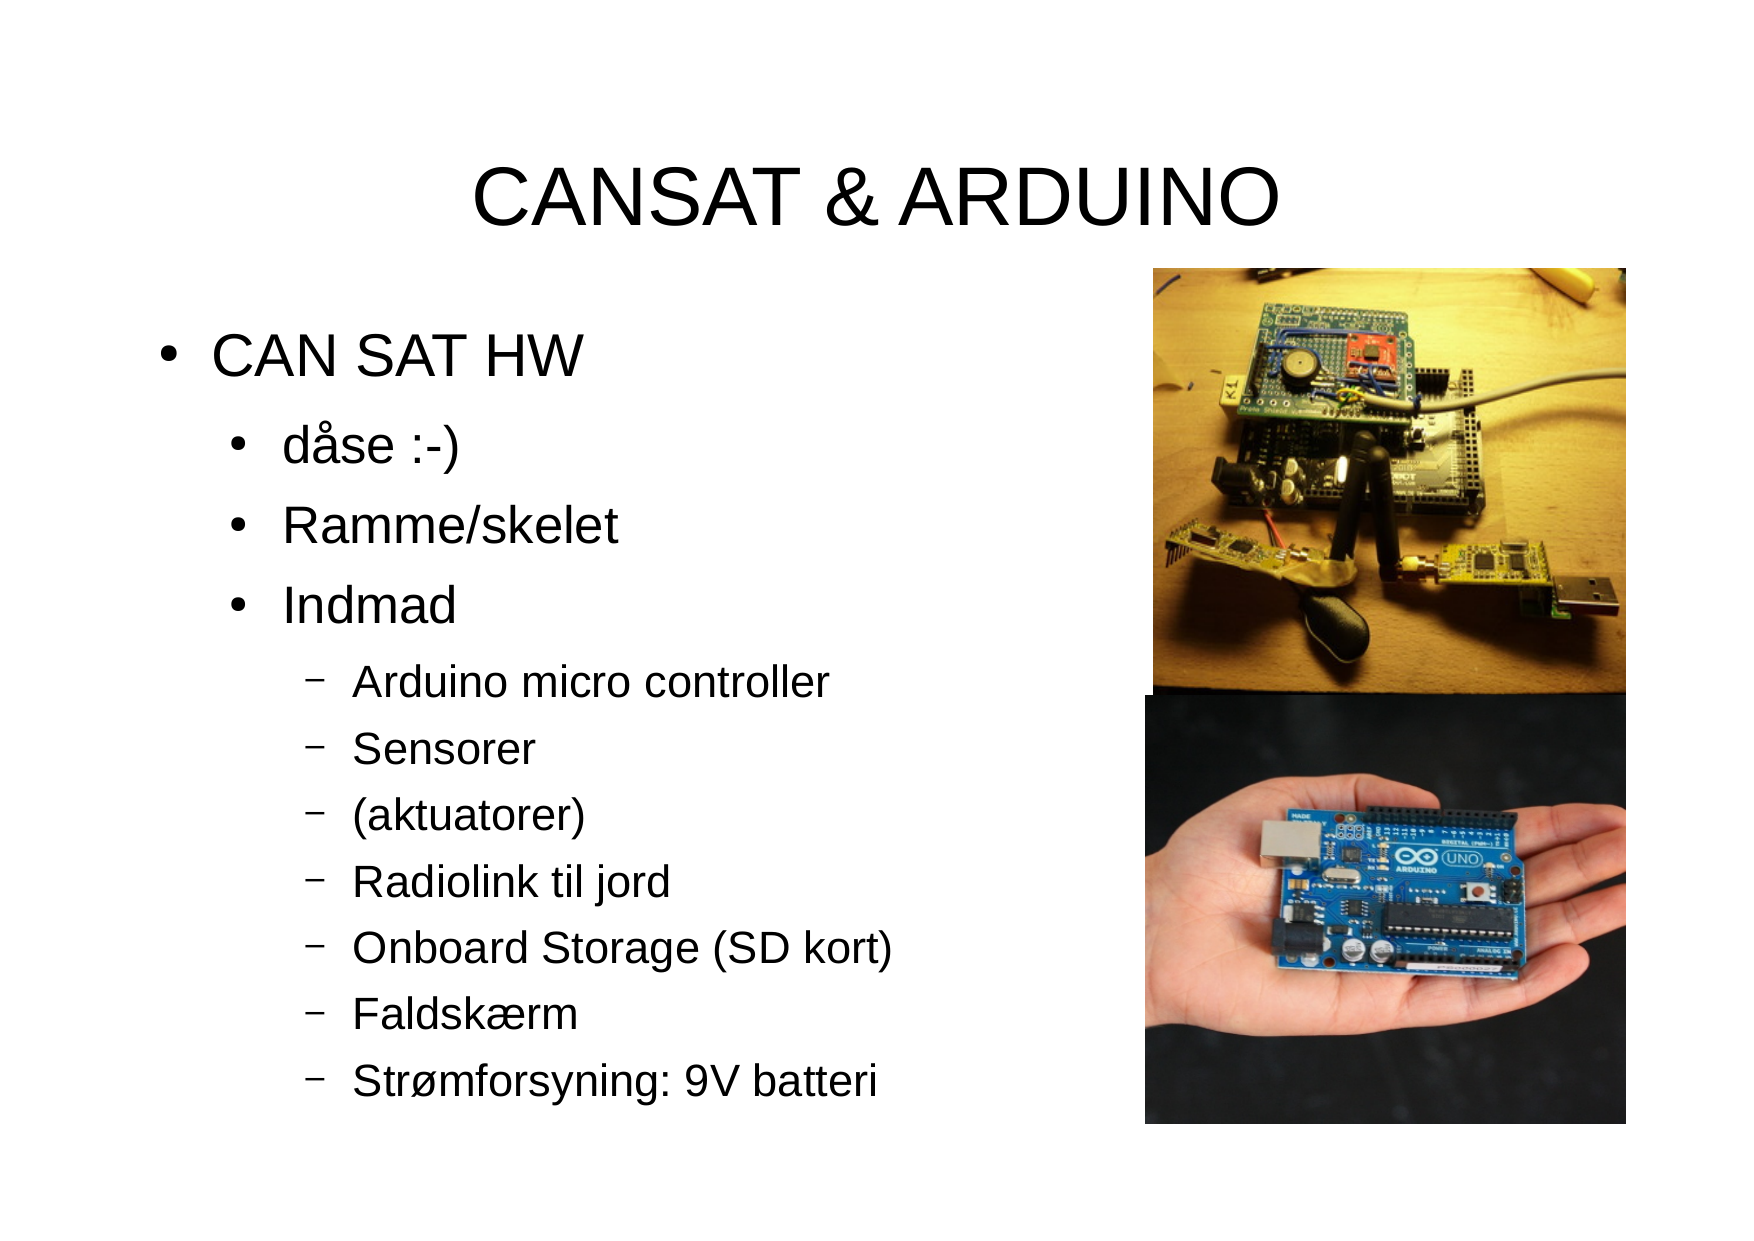

# CANSAT & ARDUINO
CAN SAT HW
dåse :-)
Ramme/skelet
Indmad
Arduino micro controller
Sensorer
(aktuatorer)
Radiolink til jord
Onboard Storage (SD kort)
Faldskærm
Strømforsyning: 9V batteri
3